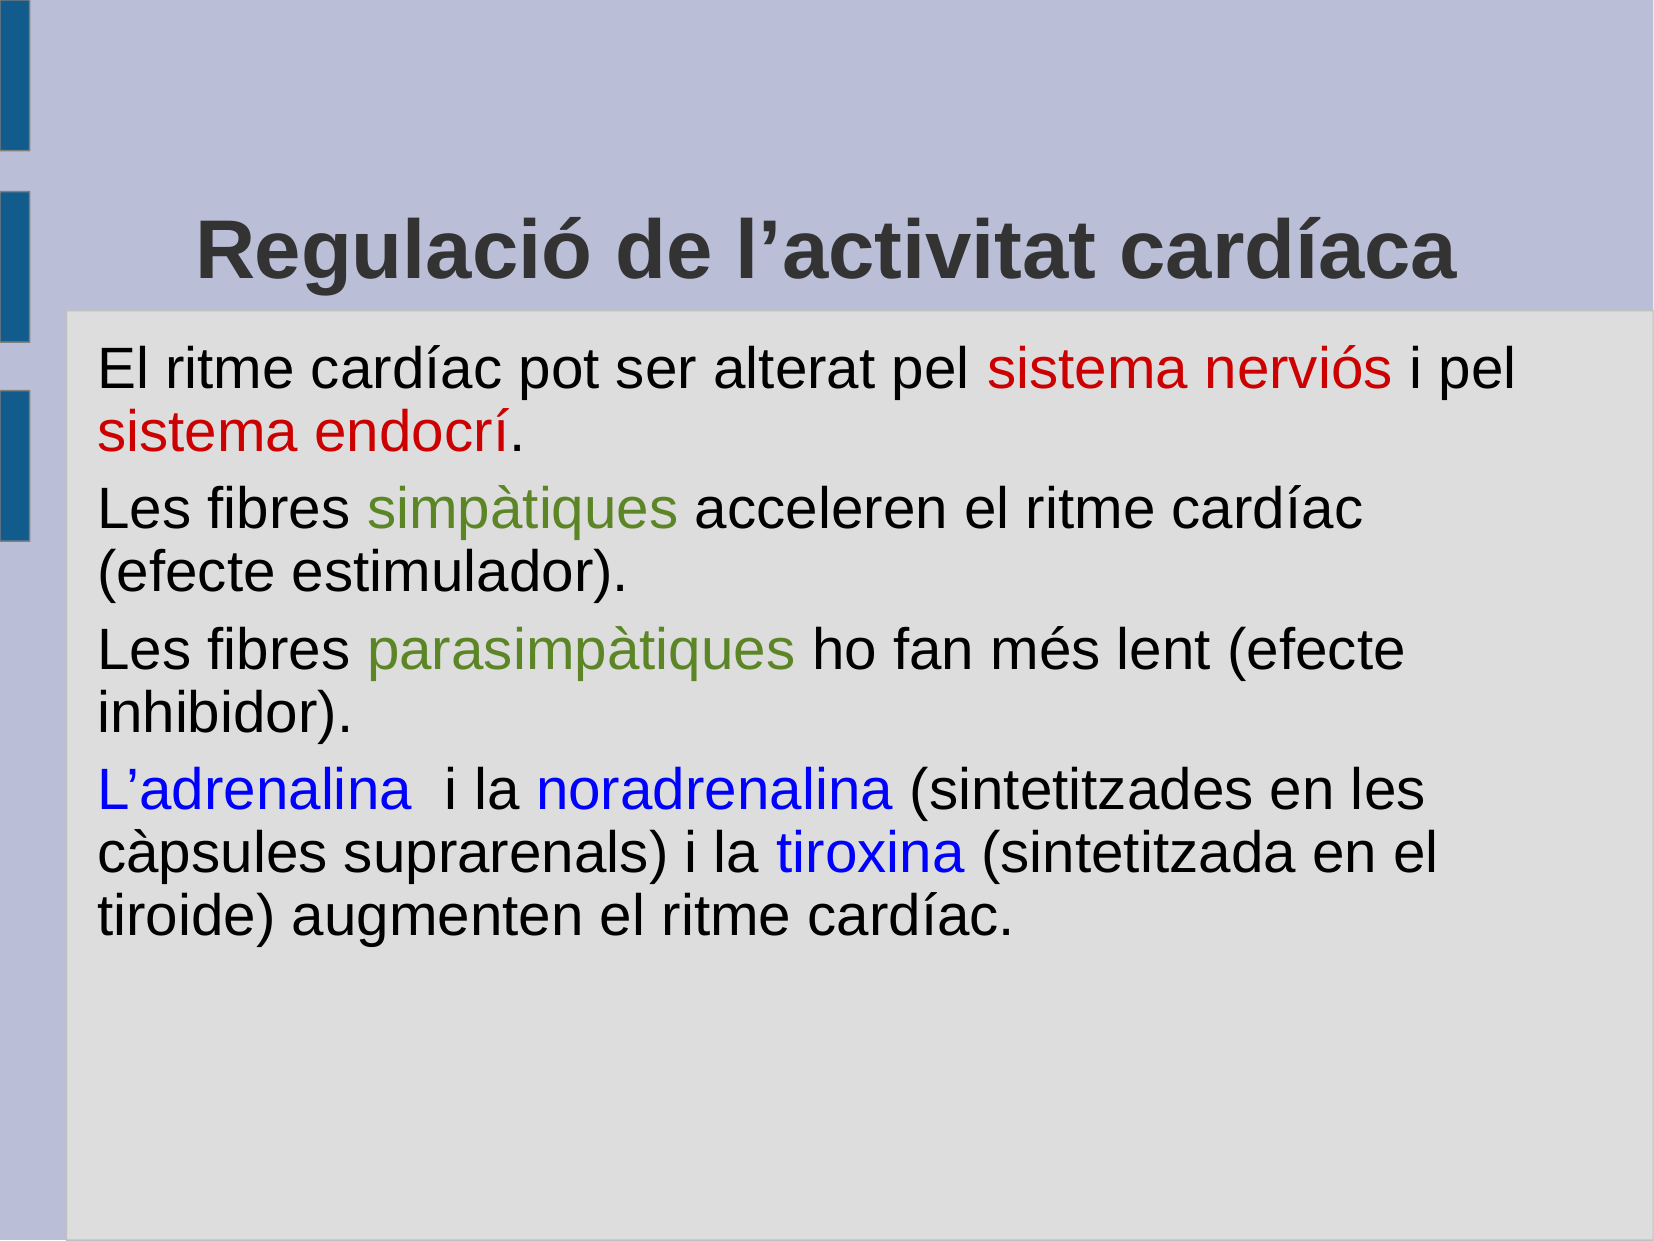

Regulació de l’activitat cardíaca
# El ritme cardíac pot ser alterat pel sistema nerviós i pel sistema endocrí.
Les fibres simpàtiques acceleren el ritme cardíac (efecte estimulador).
Les fibres parasimpàtiques ho fan més lent (efecte inhibidor).
L’adrenalina i la noradrenalina (sintetitzades en les càpsules suprarenals) i la tiroxina (sintetitzada en el tiroide) augmenten el ritme cardíac.